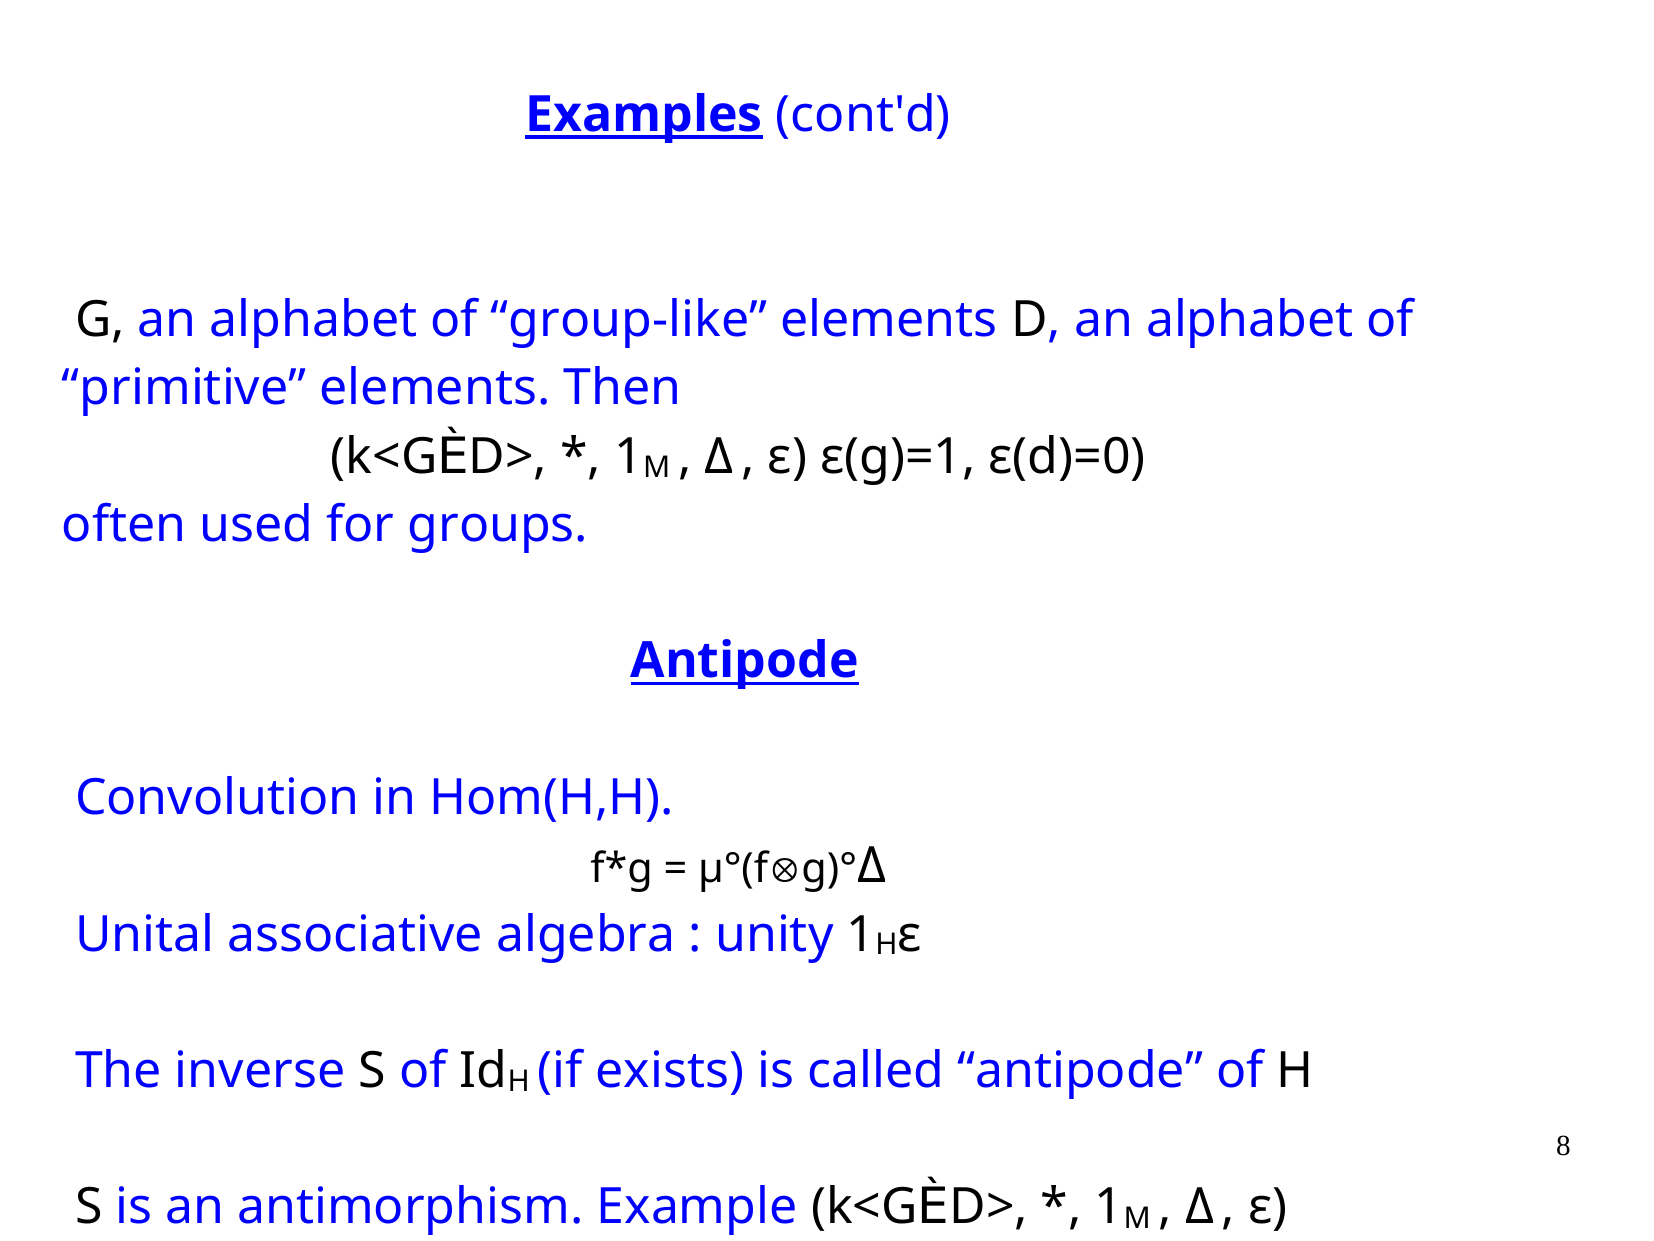

Examples (cont'd)
 G, an alphabet of “group-like” elements D, an alphabet of “primitive” elements. Then
 (k<GÈD>, *, 1M , Δ , ε) ε(g)=1, ε(d)=0)
often used for groups.
 Antipode
 Convolution in Hom(H,H).
f*g = μ°(fg)°Δ
 Unital associative algebra : unity 1Hε
 The inverse S of IdH (if exists) is called “antipode” of H
 S is an antimorphism. Example (k<GÈD>, *, 1M , Δ , ε)
8